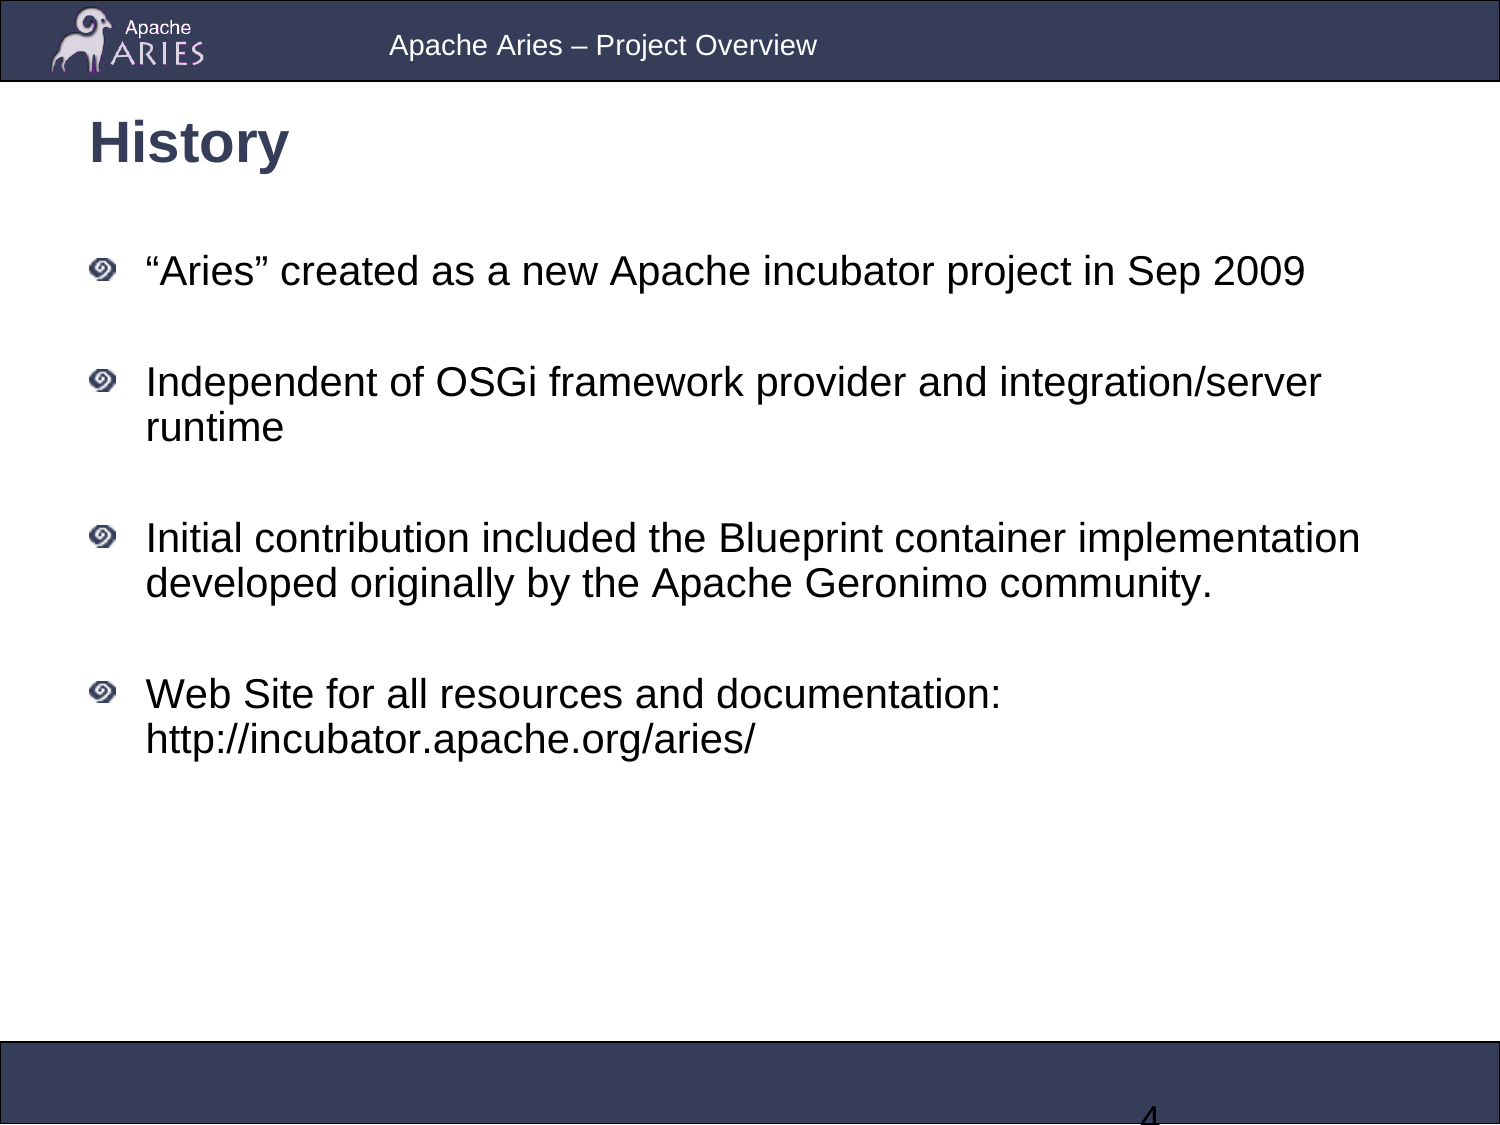

# History
“Aries” created as a new Apache incubator project in Sep 2009
Independent of OSGi framework provider and integration/server runtime
Initial contribution included the Blueprint container implementation developed originally by the Apache Geronimo community.
Web Site for all resources and documentation: http://incubator.apache.org/aries/
4